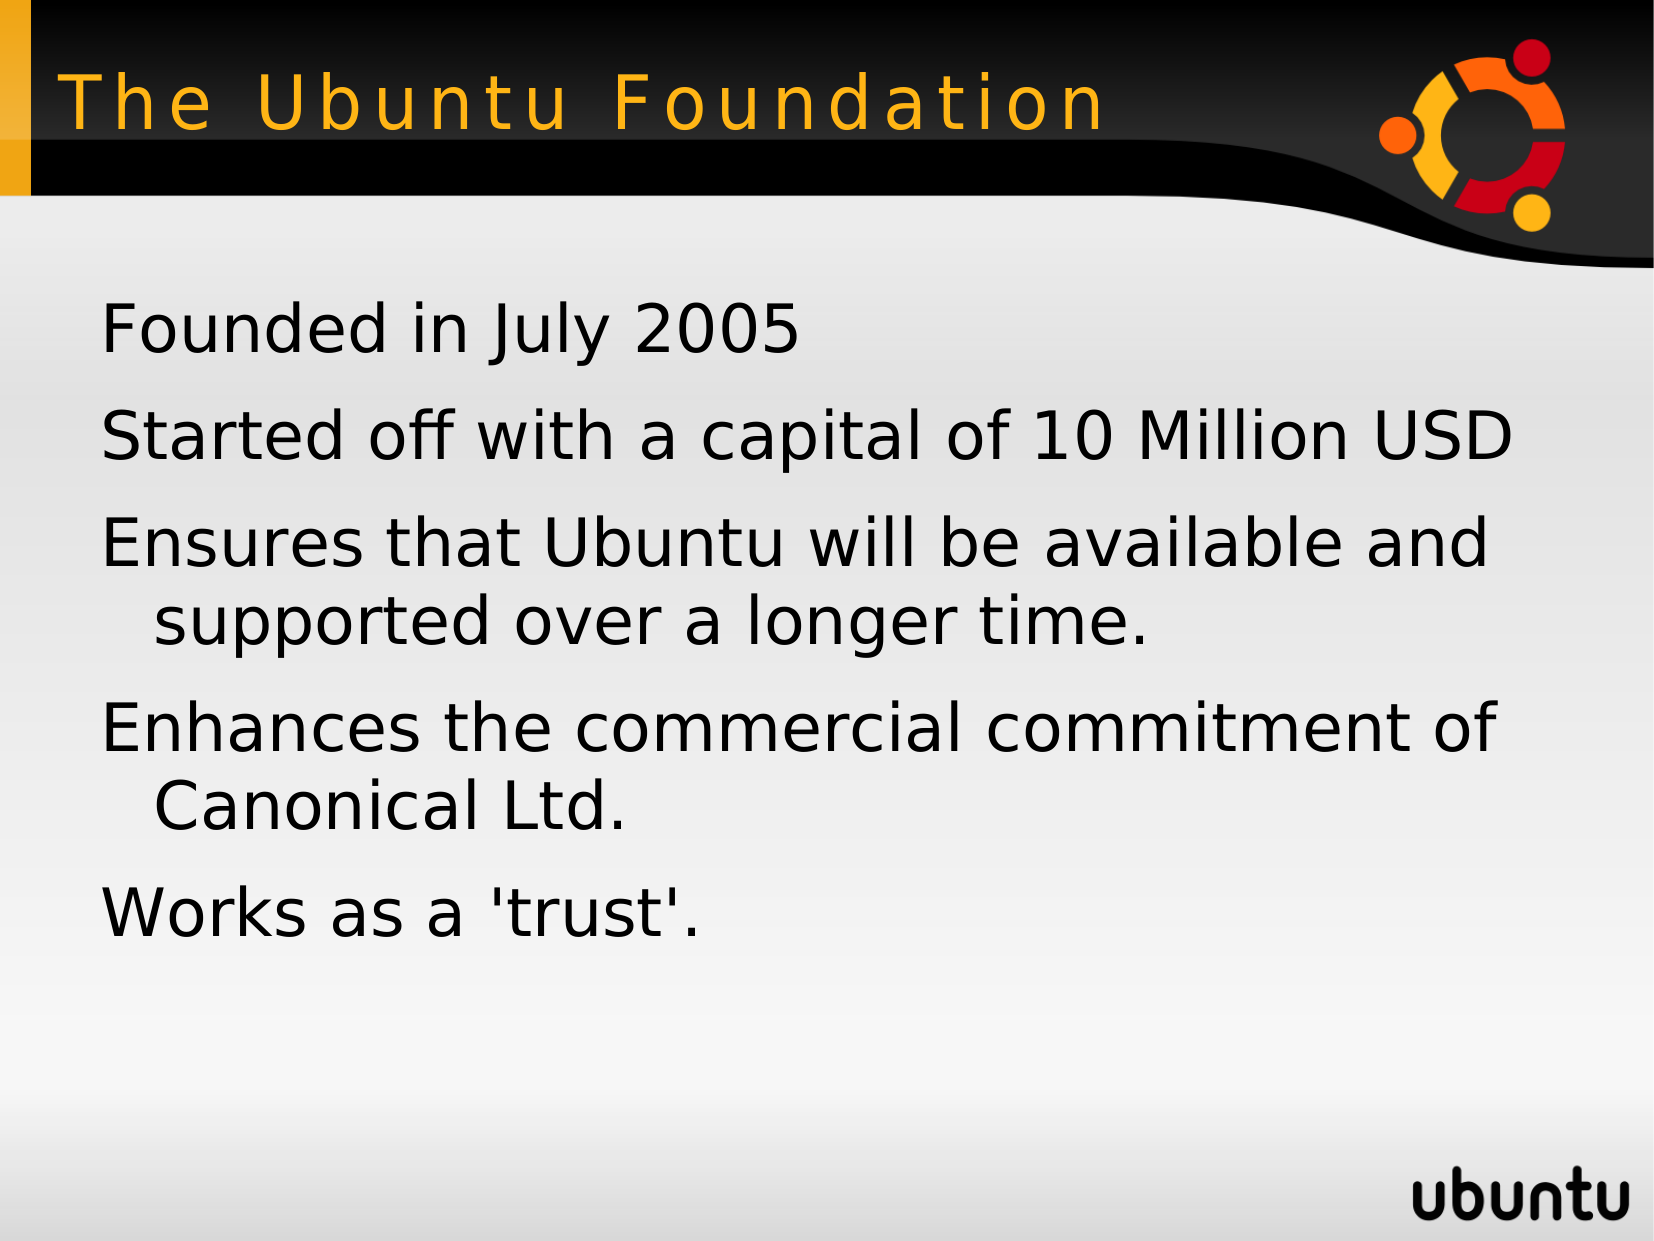

# The Ubuntu Foundation
Founded in July 2005
Started off with a capital of 10 Million USD
Ensures that Ubuntu will be available and supported over a longer time.
Enhances the commercial commitment of Canonical Ltd.
Works as a 'trust'.